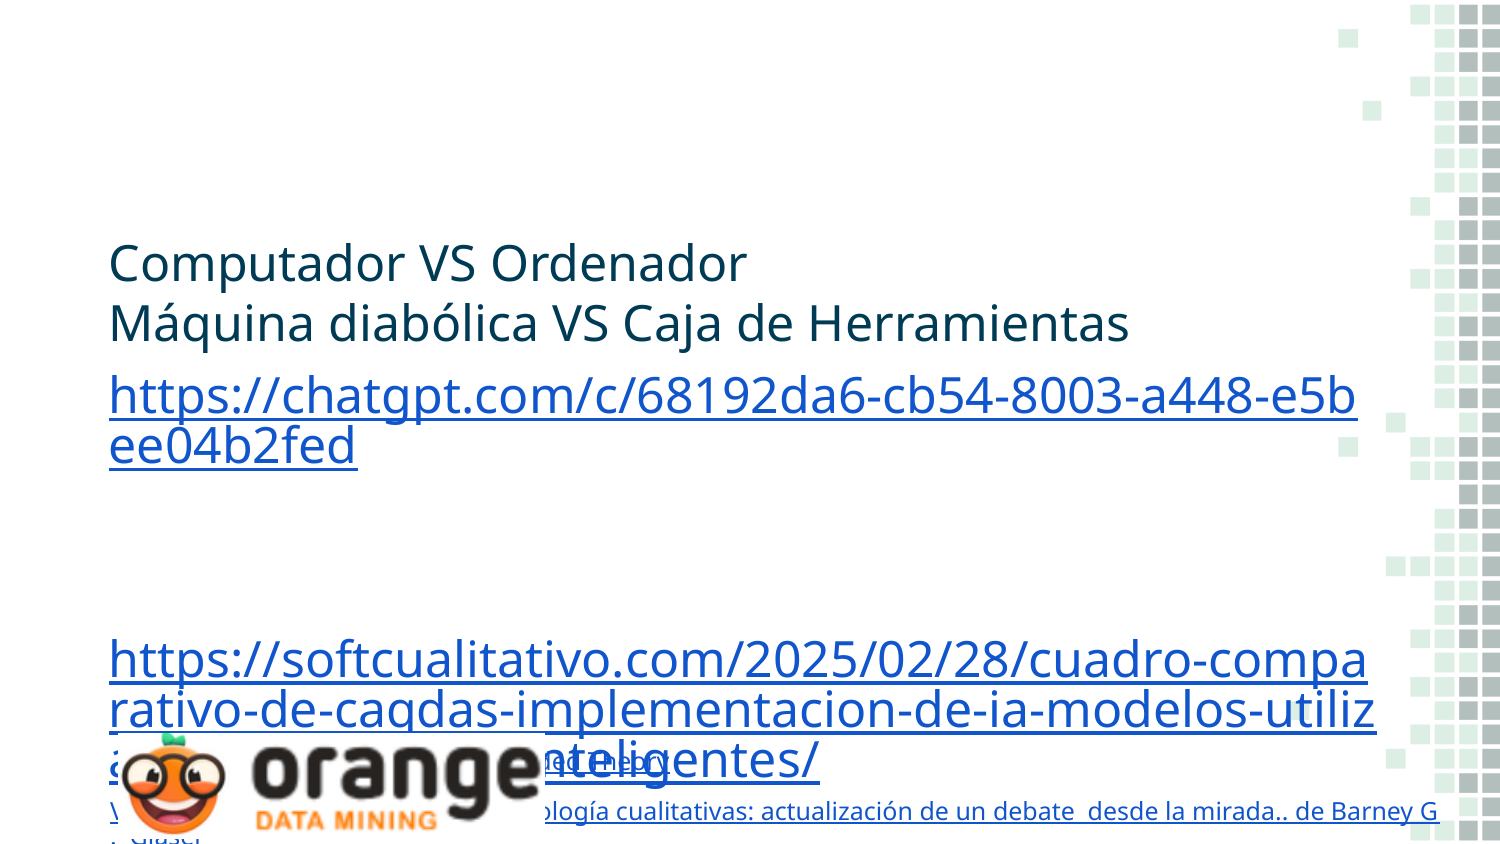

#
Computador VS Ordenador
Máquina diabólica VS Caja de Herramientas
https://chatgpt.com/c/68192da6-cb54-8003-a448-e5bee04b2fed
https://softcualitativo.com/2025/02/28/cuadro-comparativo-de-caqdas-implementacion-de-ia-modelos-utilizados-y-funciones-inteligentes/
Glaser, B. (2004) Remodeling Grounded Theory
Valles, M. (2005) Metodología y tecnología cualitativas: actualización de un debate desde la mirada.. de Barney G. Glaser